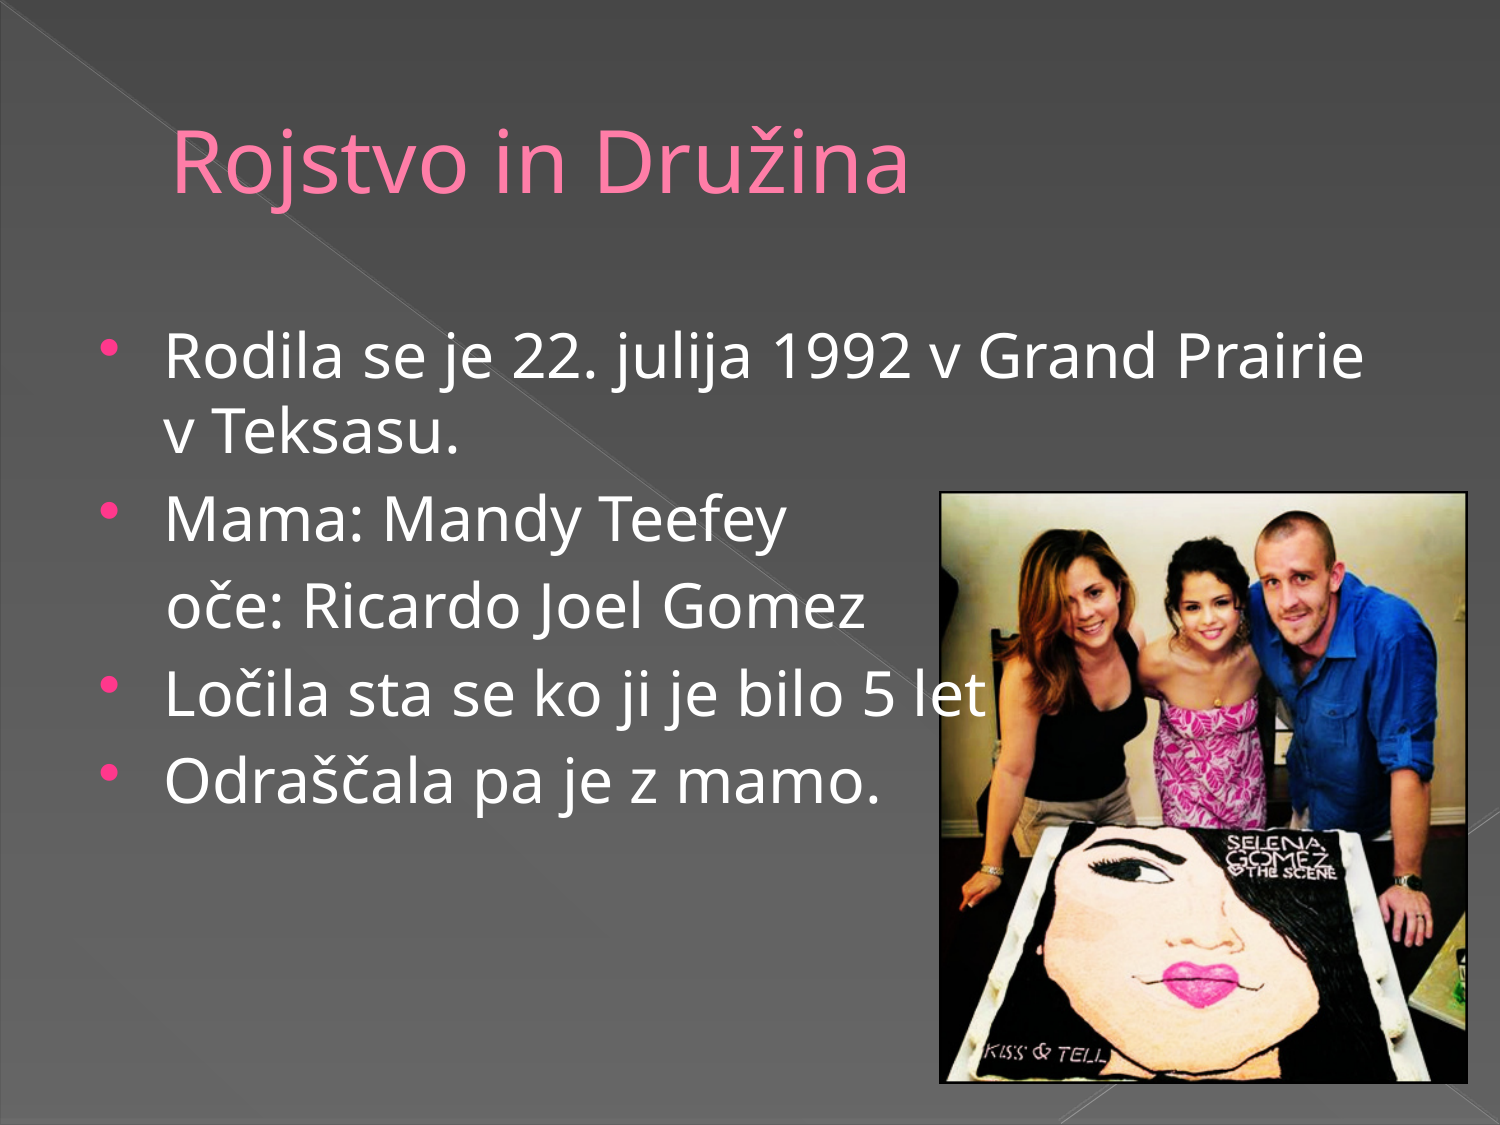

# Rojstvo in Družina
Rodila se je 22. julija 1992 v Grand Prairie v Teksasu.
Mama: Mandy Teefey
 oče: Ricardo Joel Gomez
Ločila sta se ko ji je bilo 5 let
Odraščala pa je z mamo.